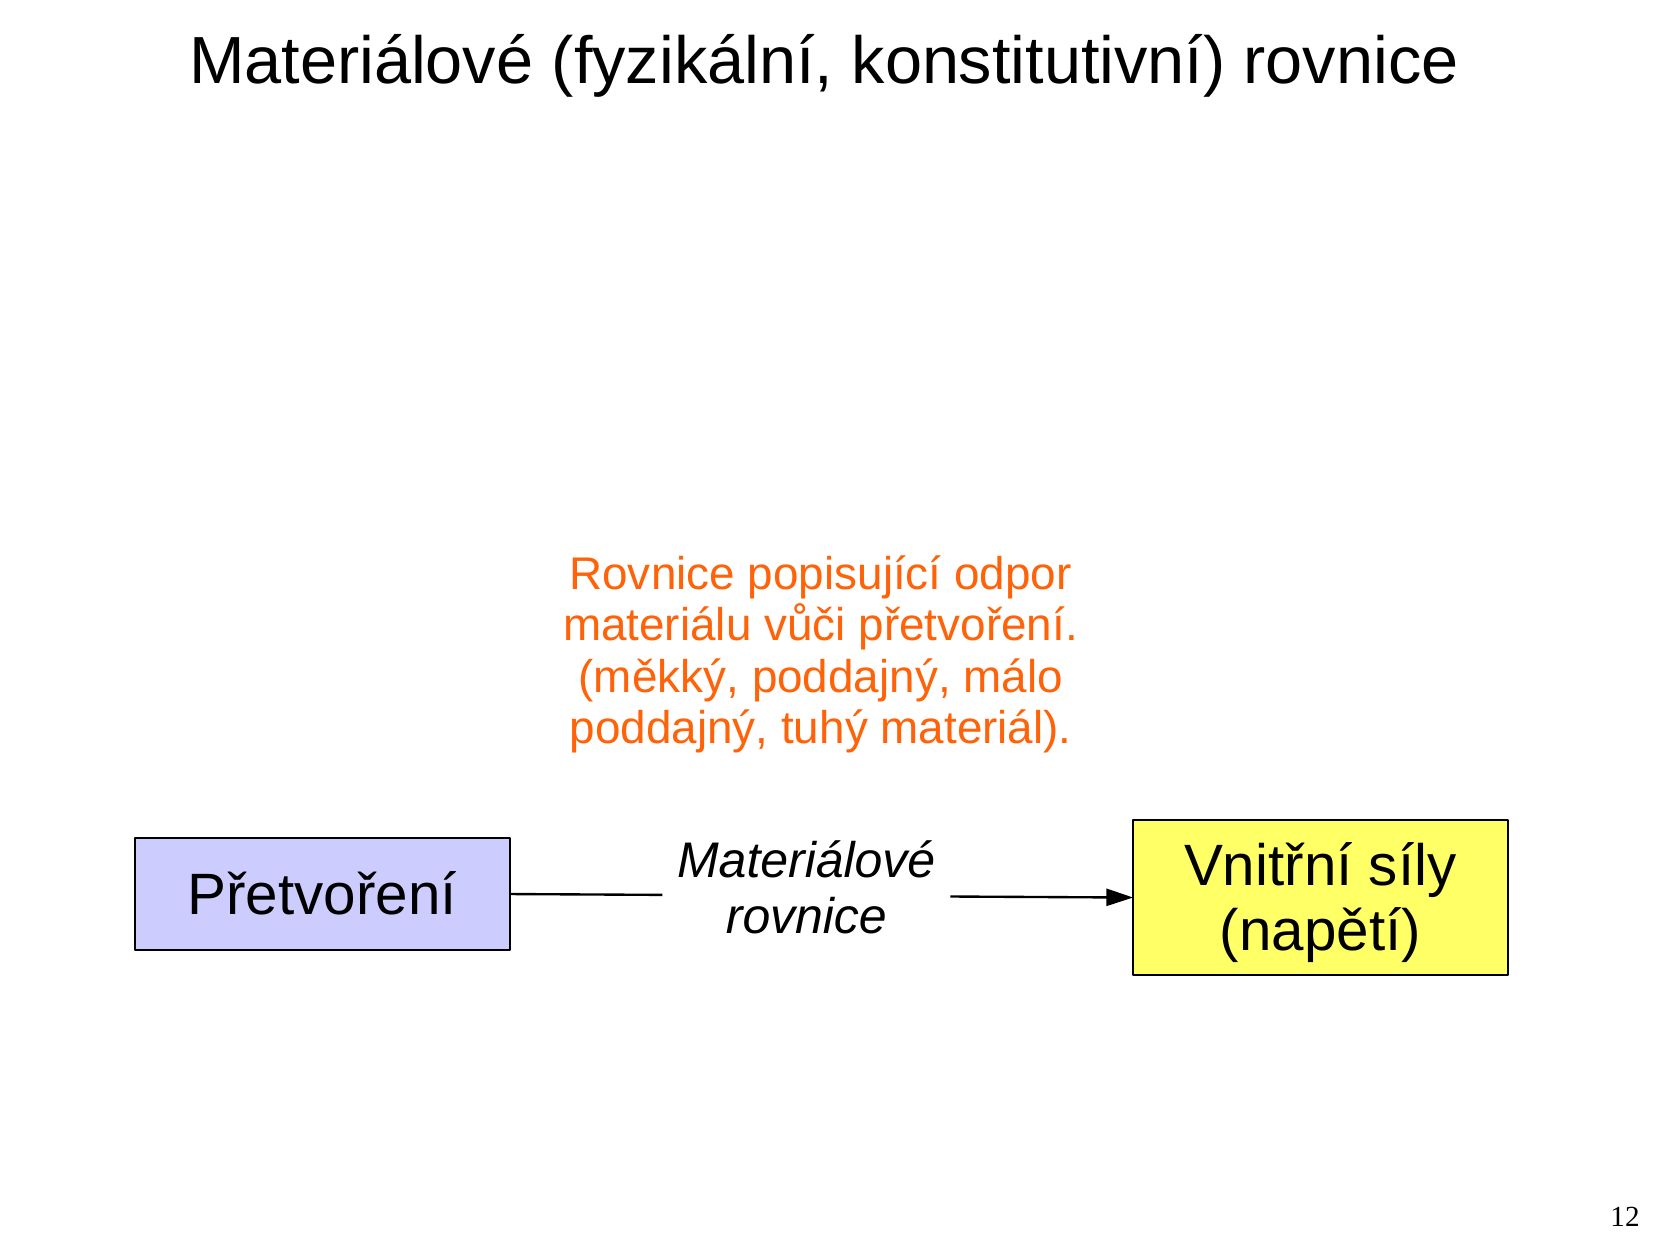

# Materiálové (fyzikální, konstitutivní) rovnice
Rovnice popisující odpor materiálu vůči přetvoření. (měkký, poddajný, málo poddajný, tuhý materiál).
Vnitřní síly
(napětí)
Materiálové
rovnice
Přetvoření
12